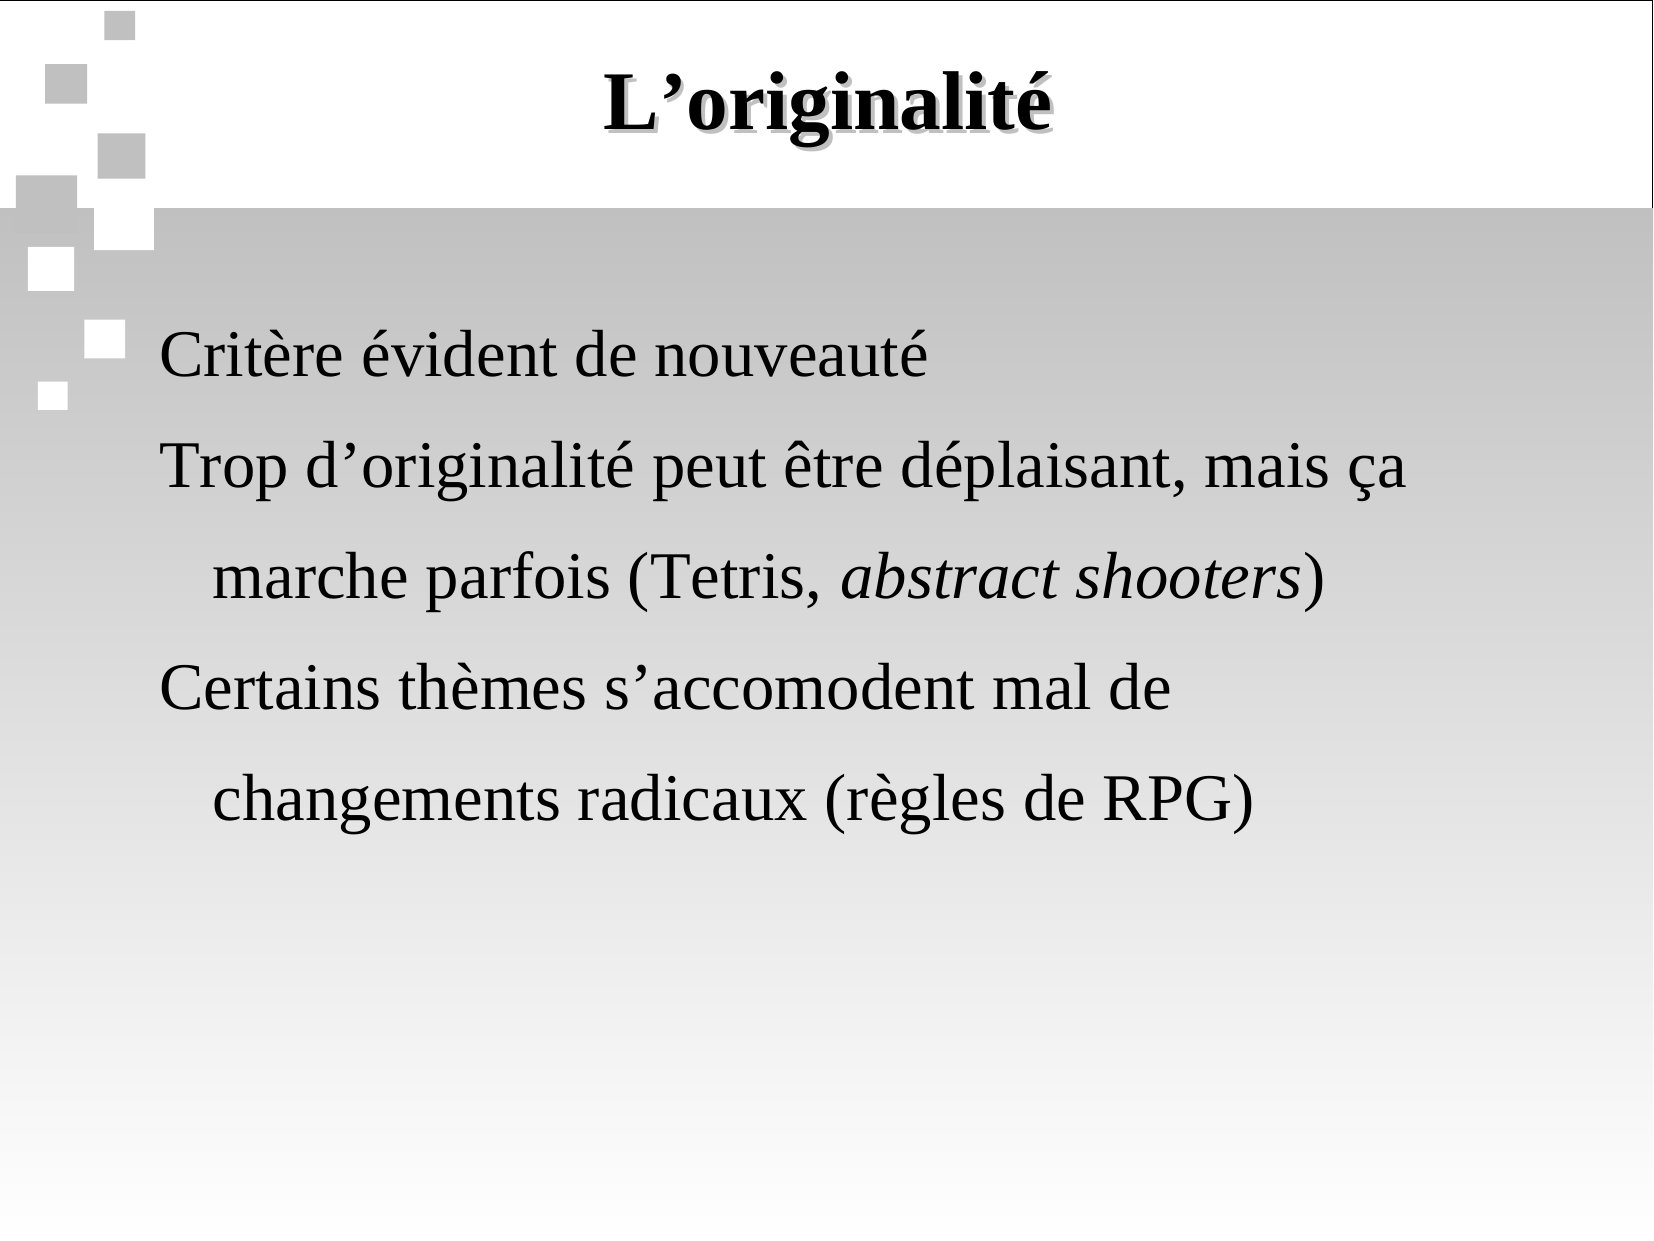

# L’originalité
Critère évident de nouveauté
Trop d’originalité peut être déplaisant, mais ça marche parfois (Tetris, abstract shooters)
Certains thèmes s’accomodent mal de changements radicaux (règles de RPG)